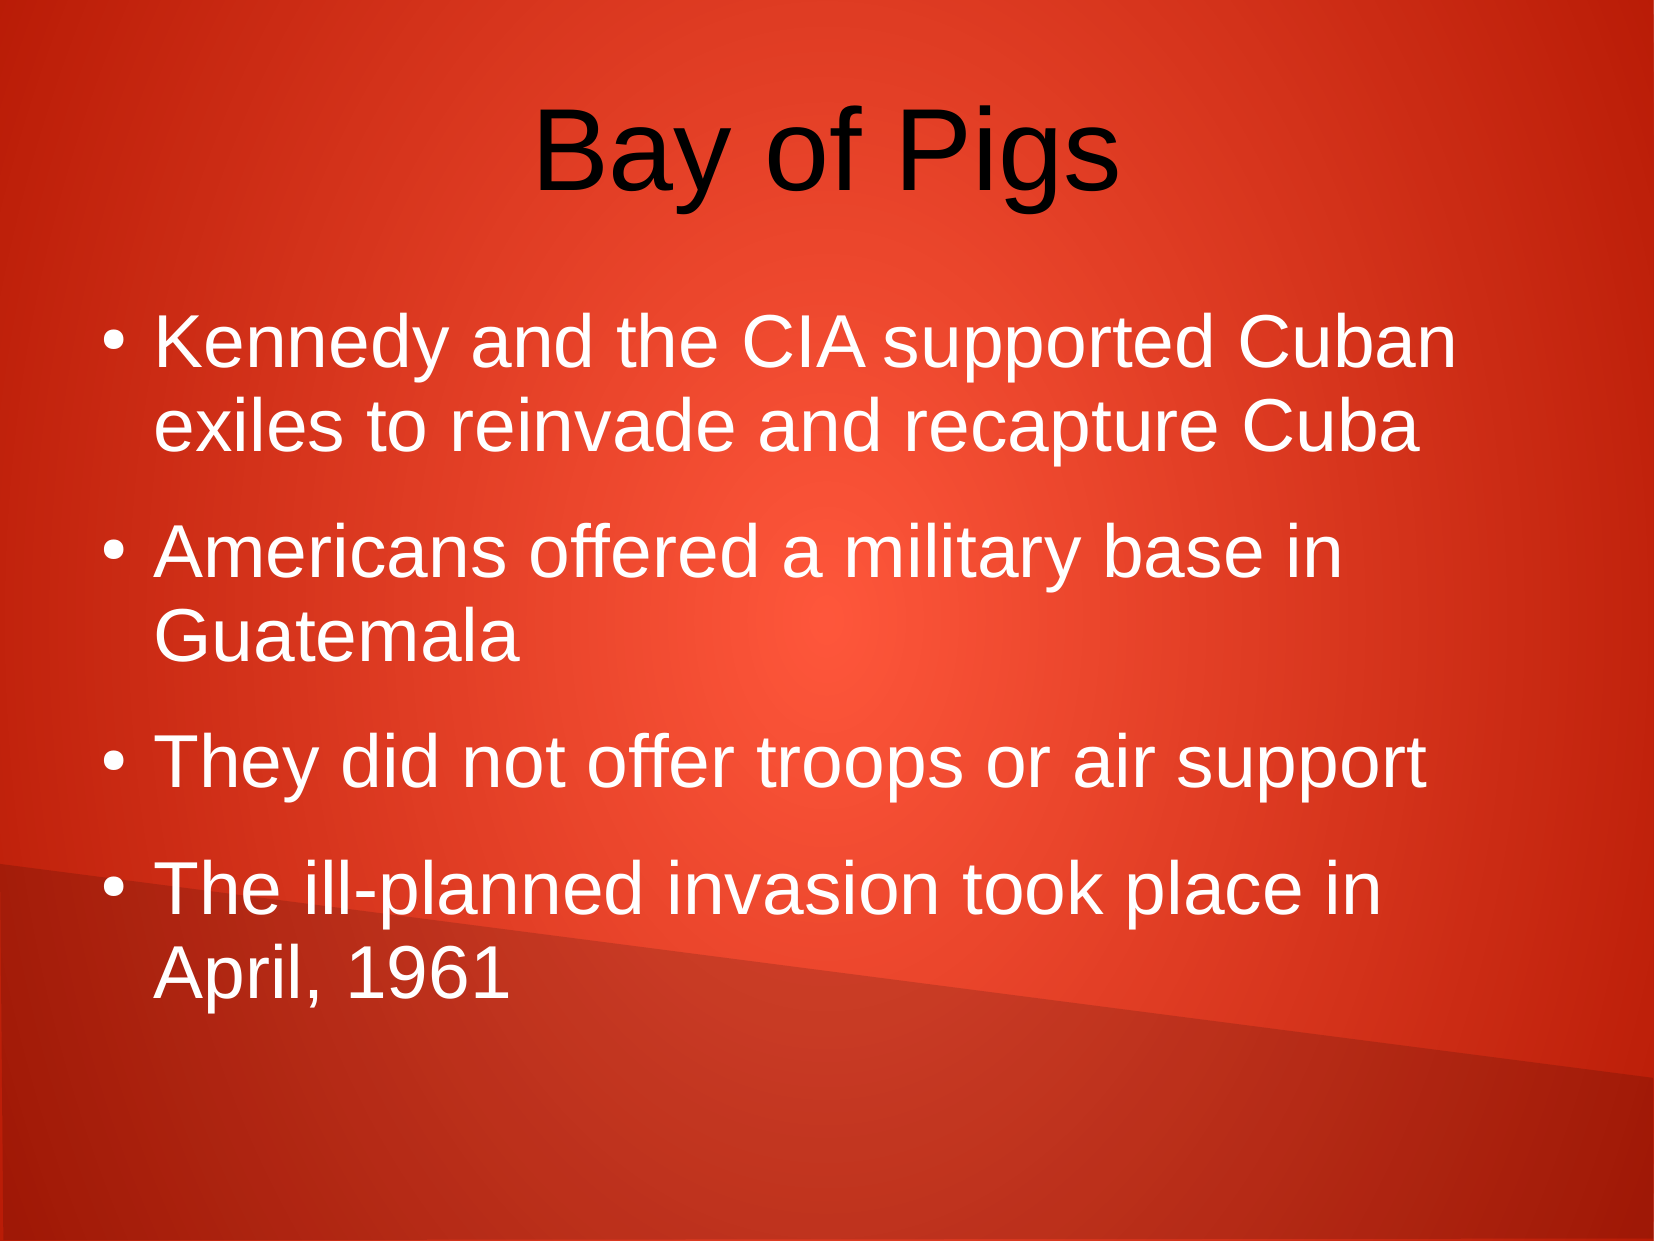

# Bay of Pigs
Kennedy and the CIA supported Cuban exiles to reinvade and recapture Cuba
Americans offered a military base in Guatemala
They did not offer troops or air support
The ill-planned invasion took place in April, 1961